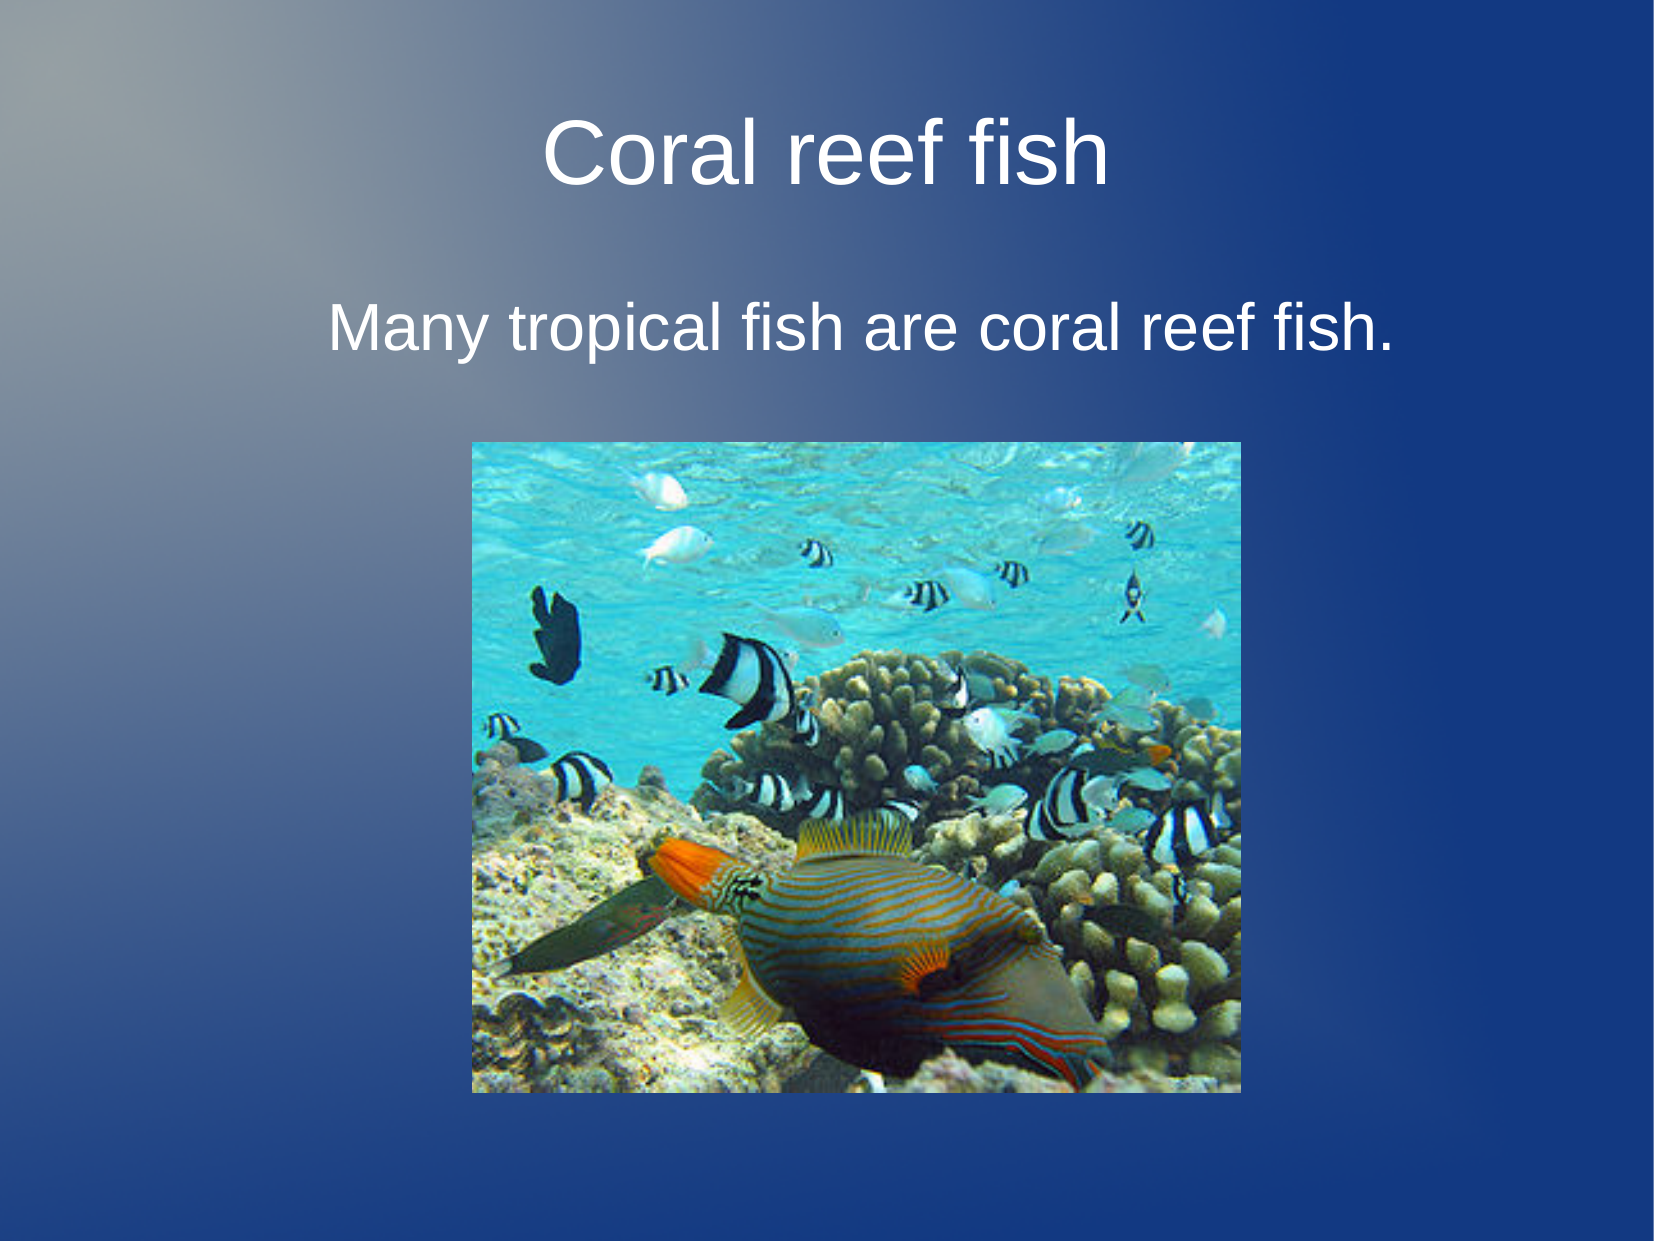

# Coral reef fish
Many tropical fish are coral reef fish.